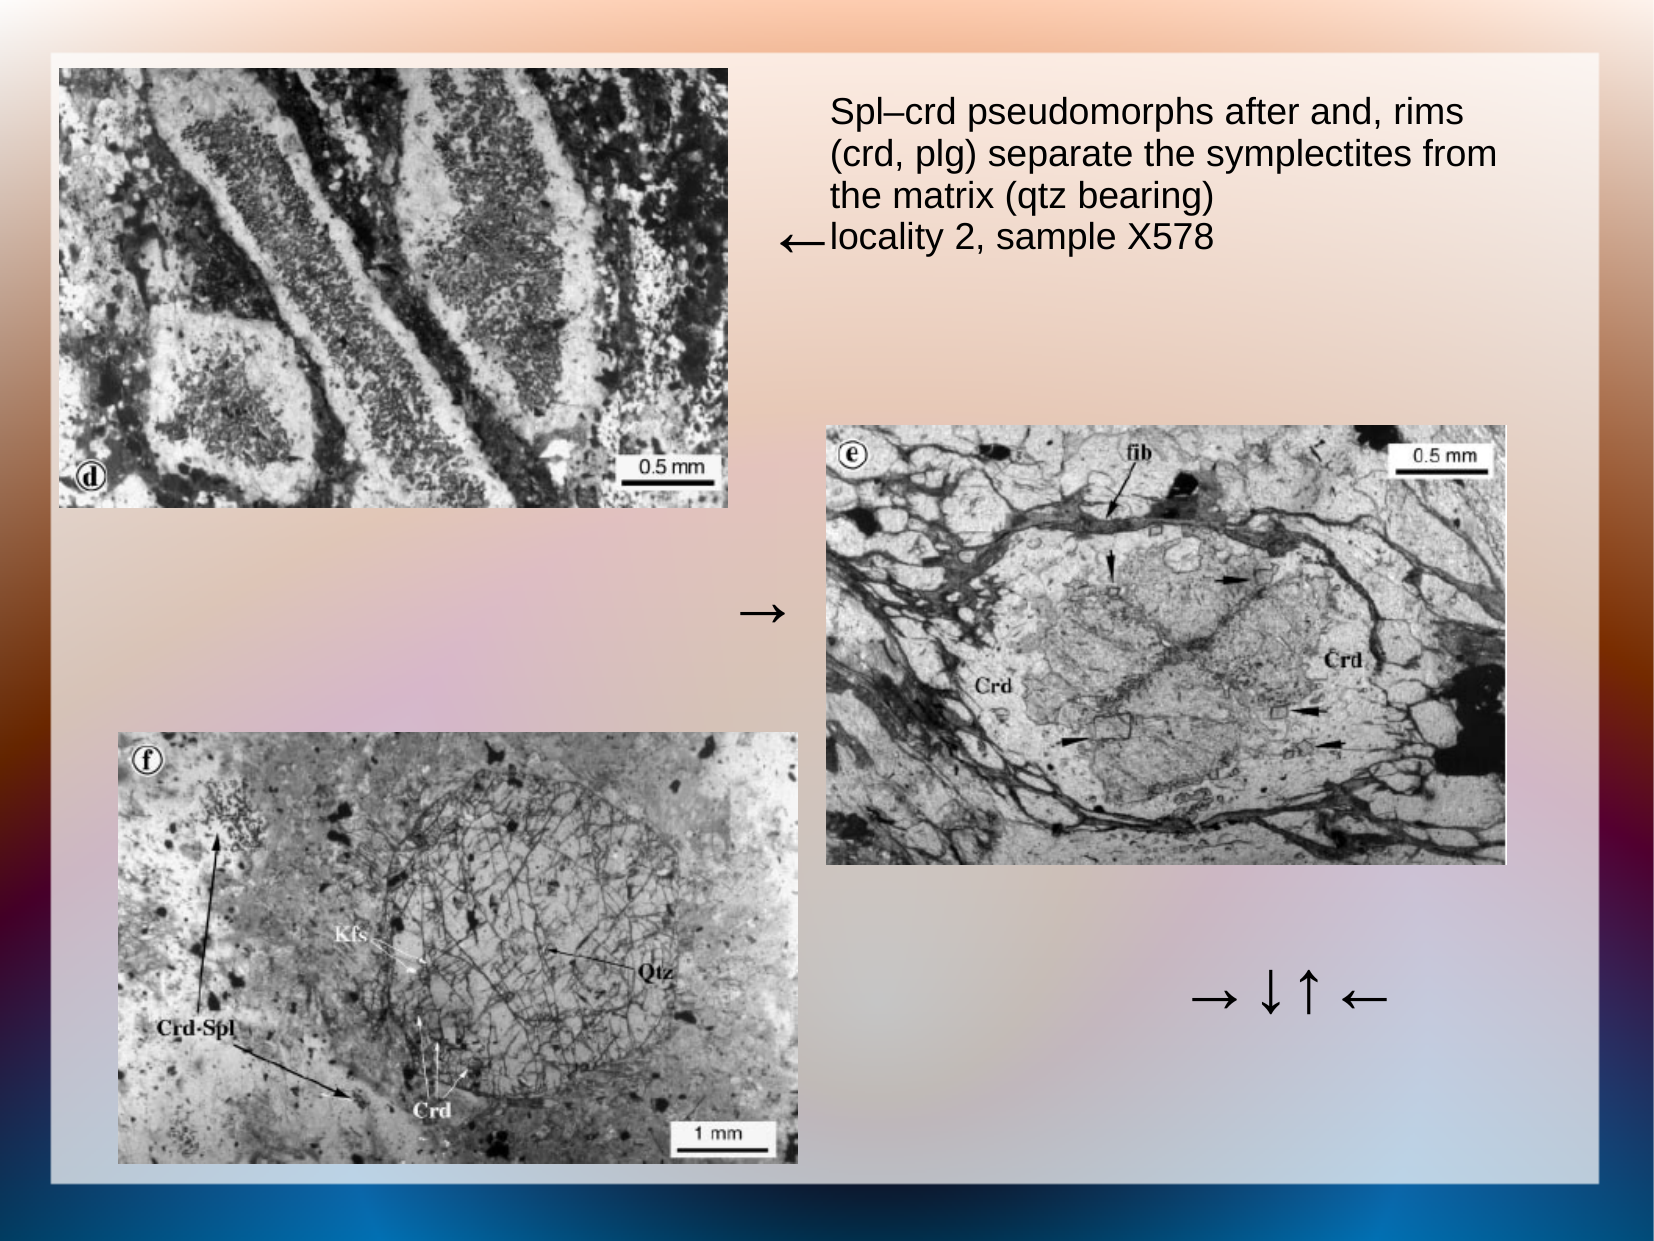

Spl–crd pseudomorphs after and, rims (crd, plg) separate the symplectites from the matrix (qtz bearing)
locality 2, sample X578
# ←
→
→↓↑←